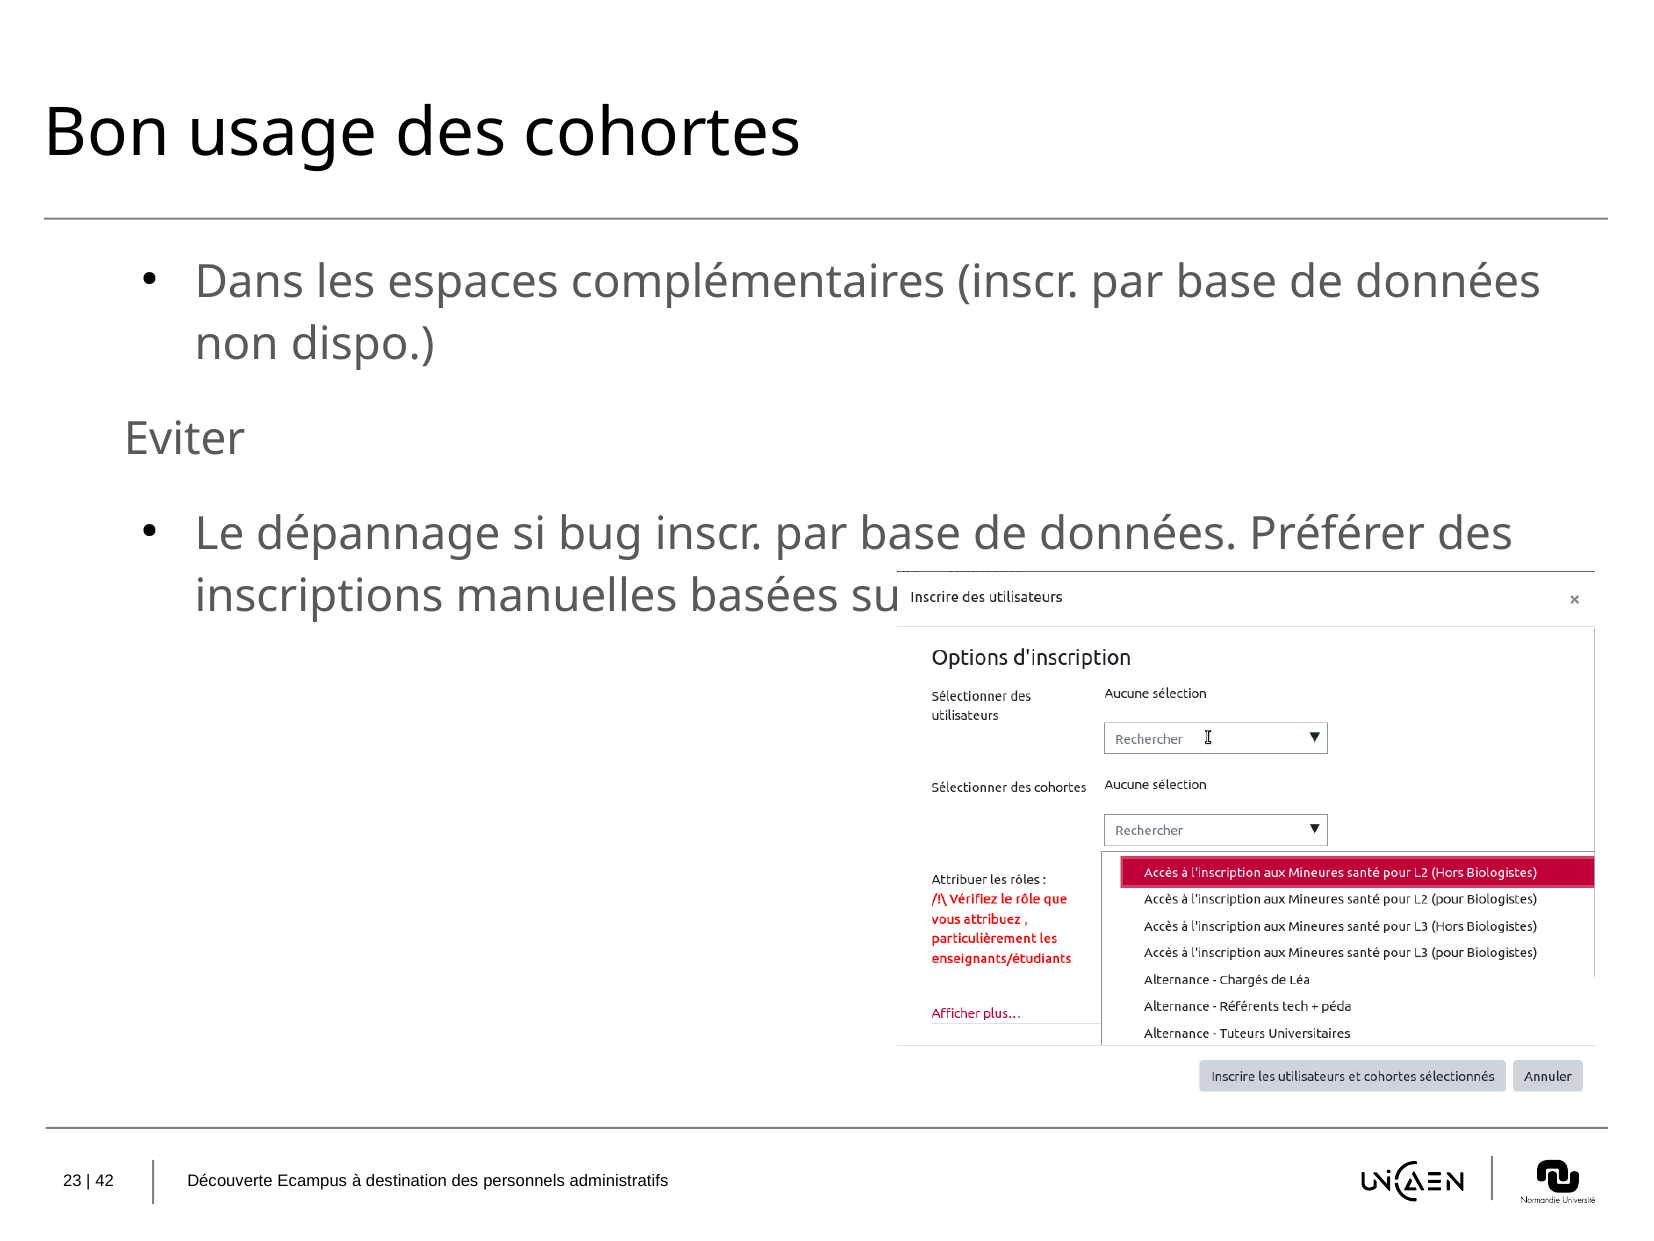

# Bon usage des cohortes
Dans les espaces complémentaires (inscr. par base de données non dispo.)
Eviter
Le dépannage si bug inscr. par base de données. Préférer des inscriptions manuelles basées sur une cohorte
23
Découverte Ecampus pourn les personnels administratifs